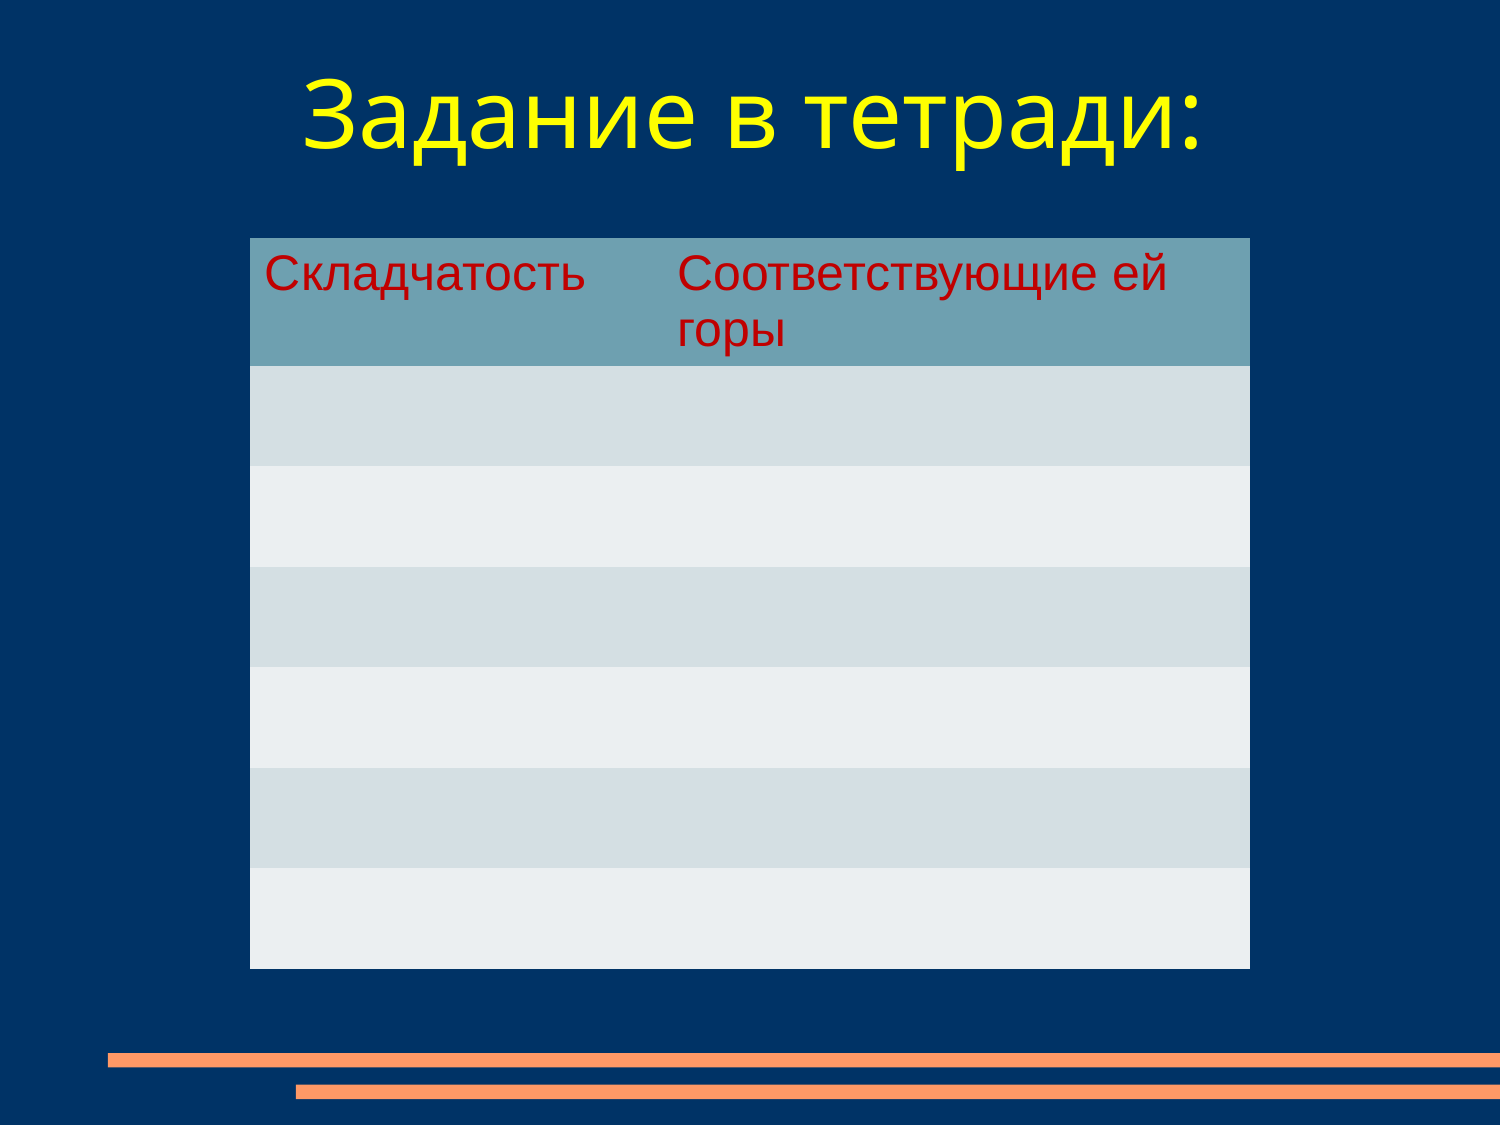

# Задание в тетради:
| Складчатость | Соответствующие ей горы |
| --- | --- |
| | |
| | |
| | |
| | |
| | |
| | |